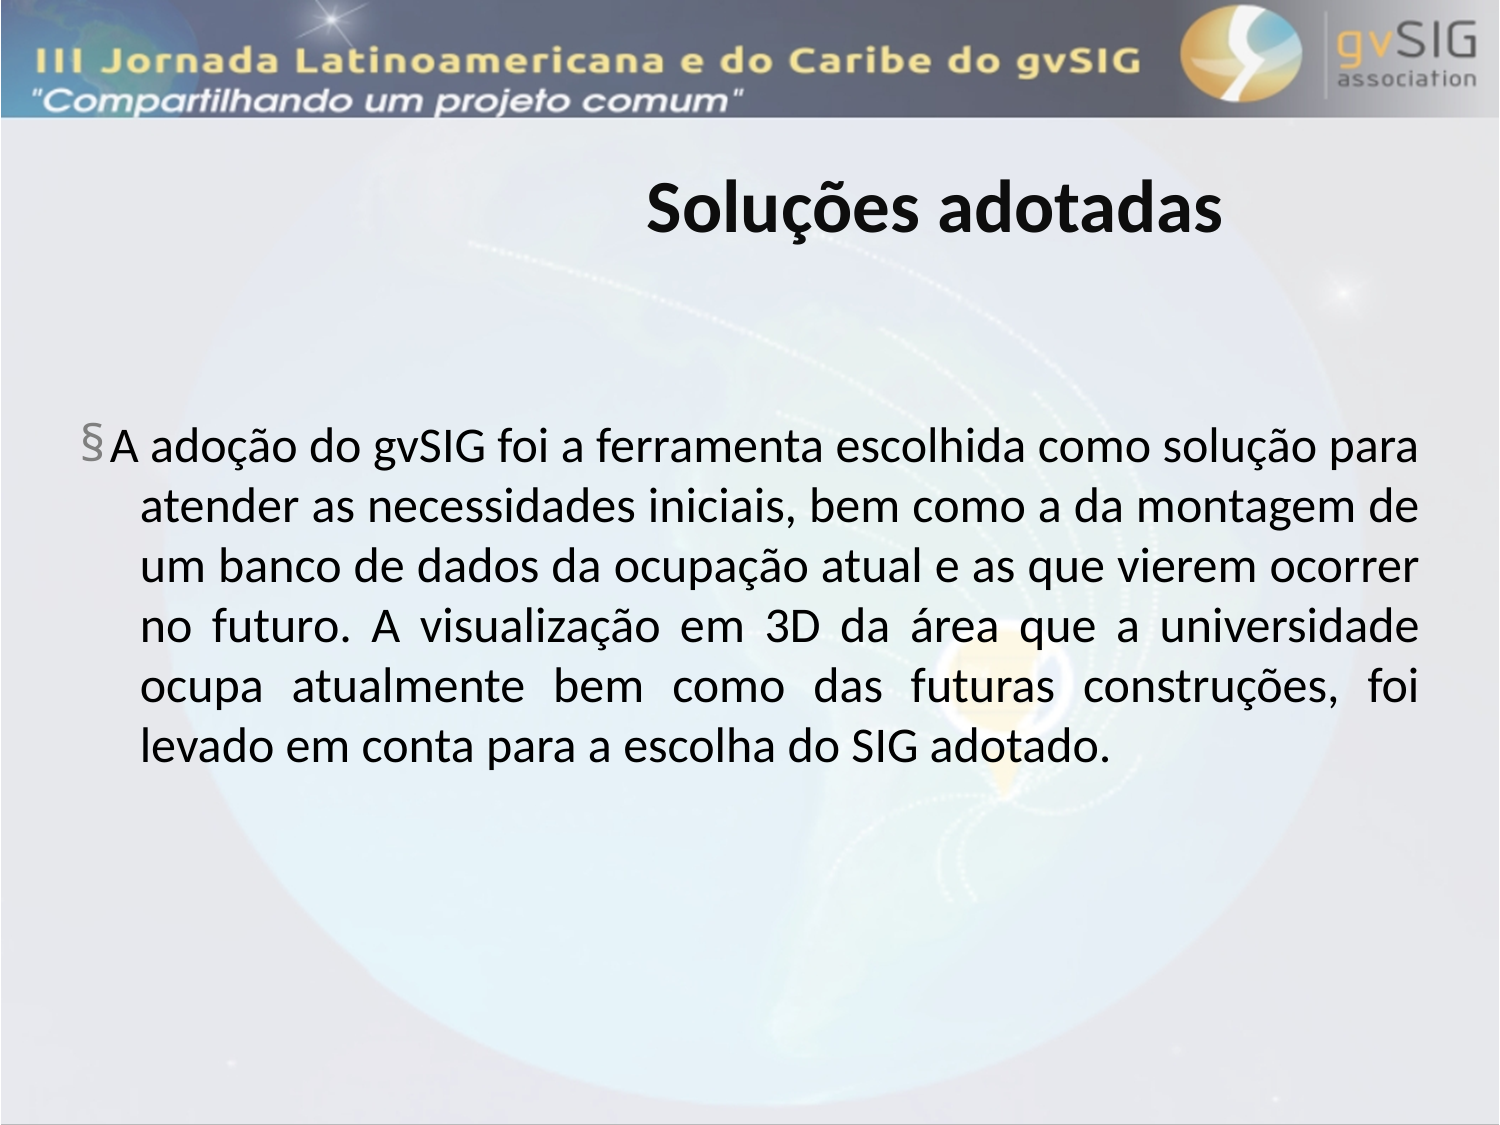

Soluções adotadas
# A adoção do gvSIG foi a ferramenta escolhida como solução para atender as necessidades iniciais, bem como a da montagem de um banco de dados da ocupação atual e as que vierem ocorrer no futuro. A visualização em 3D da área que a universidade ocupa atualmente bem como das futuras construções, foi levado em conta para a escolha do SIG adotado.